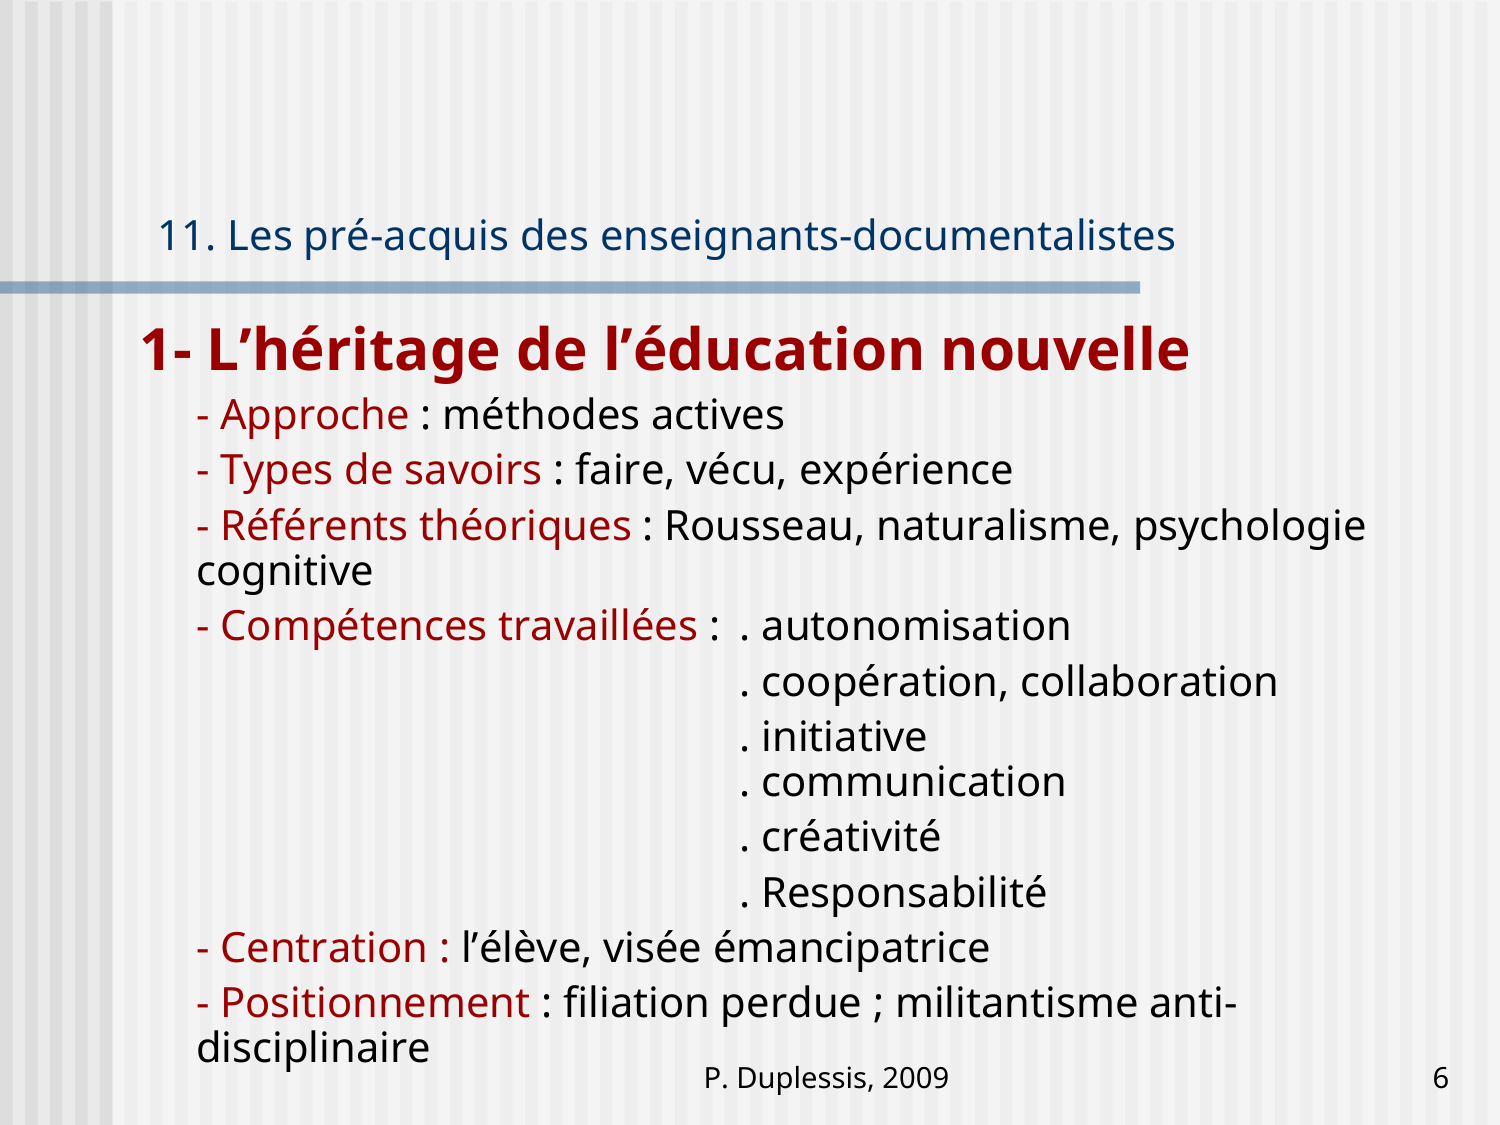

# 11. Les pré-acquis des enseignants-documentalistes
1- L’héritage de l’éducation nouvelle
	- Approche : méthodes actives
	- Types de savoirs : faire, vécu, expérience
	- Référents théoriques : Rousseau, naturalisme, psychologie cognitive
	- Compétences travaillées : 	. autonomisation
					. coopération, collaboration
					. initiative 							. communication
					. créativité
					. Responsabilité
	- Centration : l’élève, visée émancipatrice
	- Positionnement : filiation perdue ; militantisme anti-disciplinaire
P. Duplessis, 2009
6